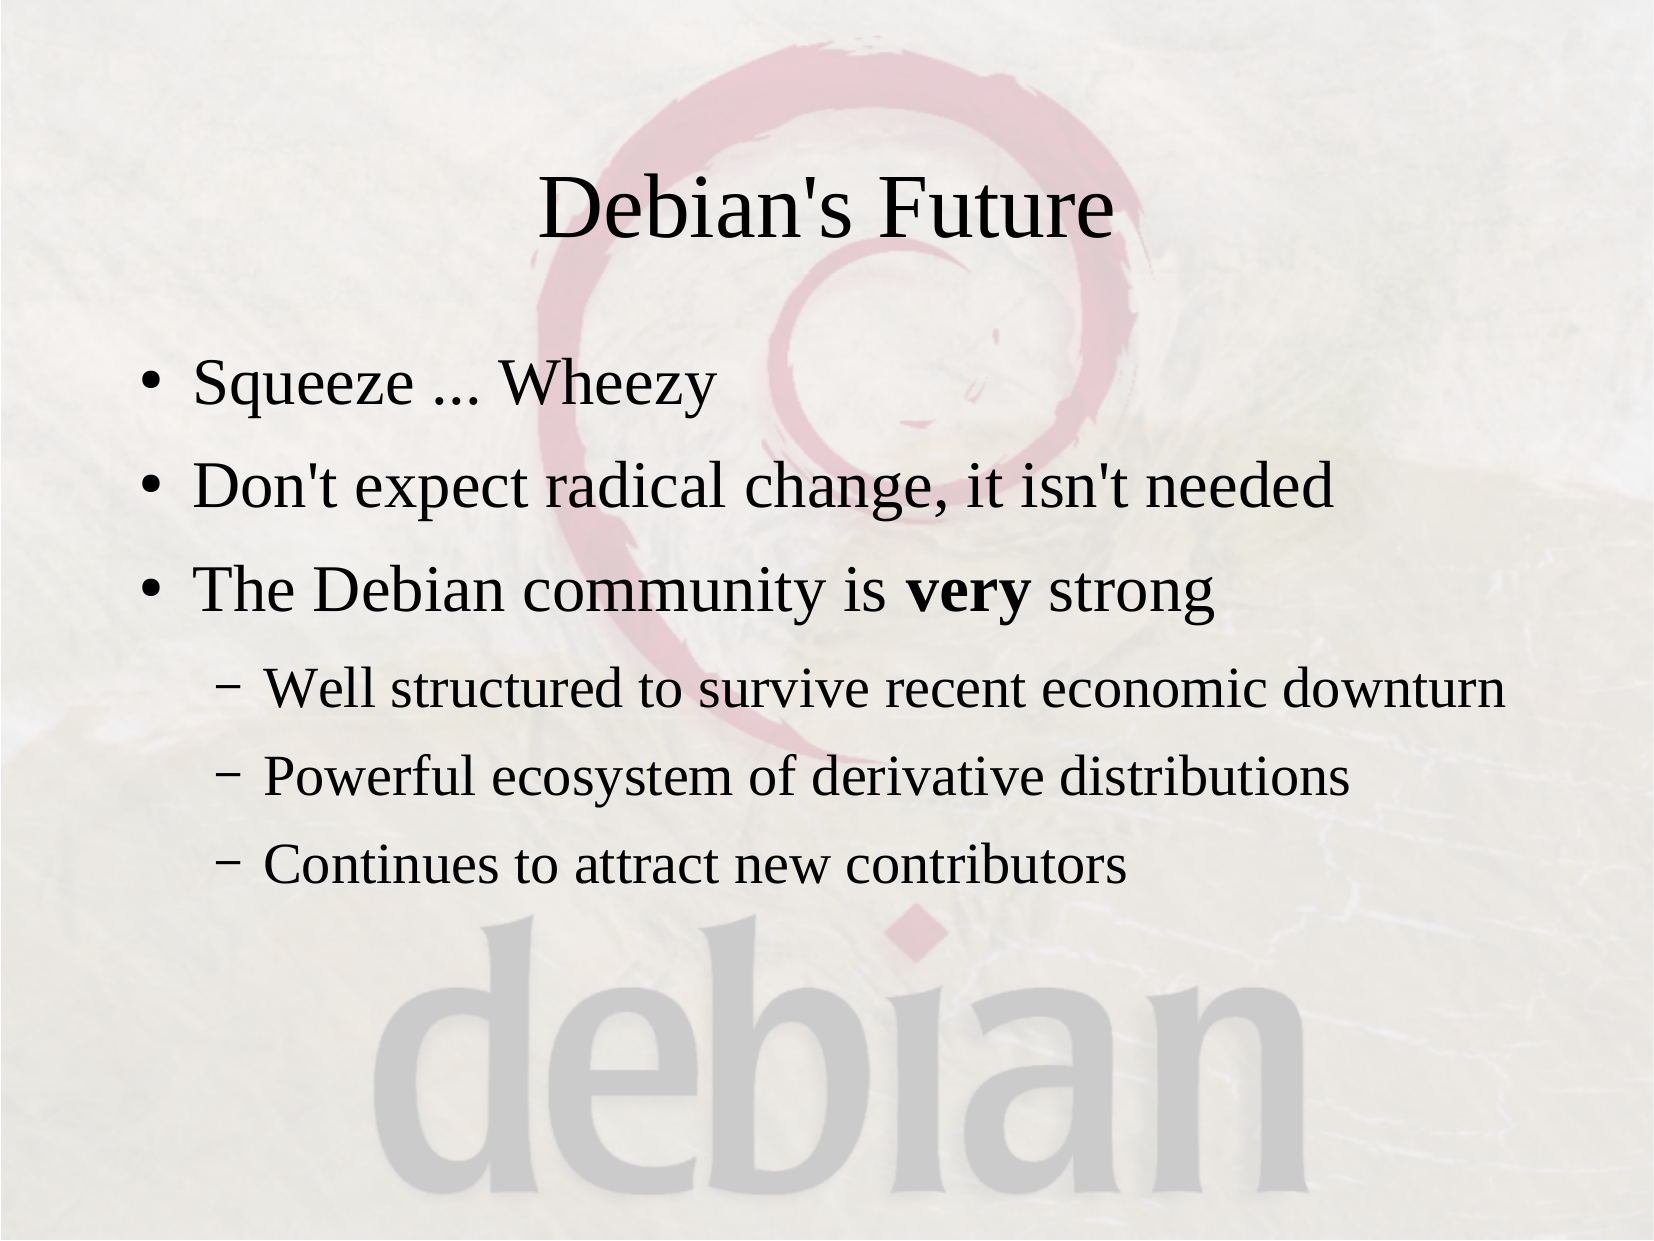

# Debian's Future
Squeeze ... Wheezy
Don't expect radical change, it isn't needed
The Debian community is very strong
Well structured to survive recent economic downturn
Powerful ecosystem of derivative distributions
Continues to attract new contributors